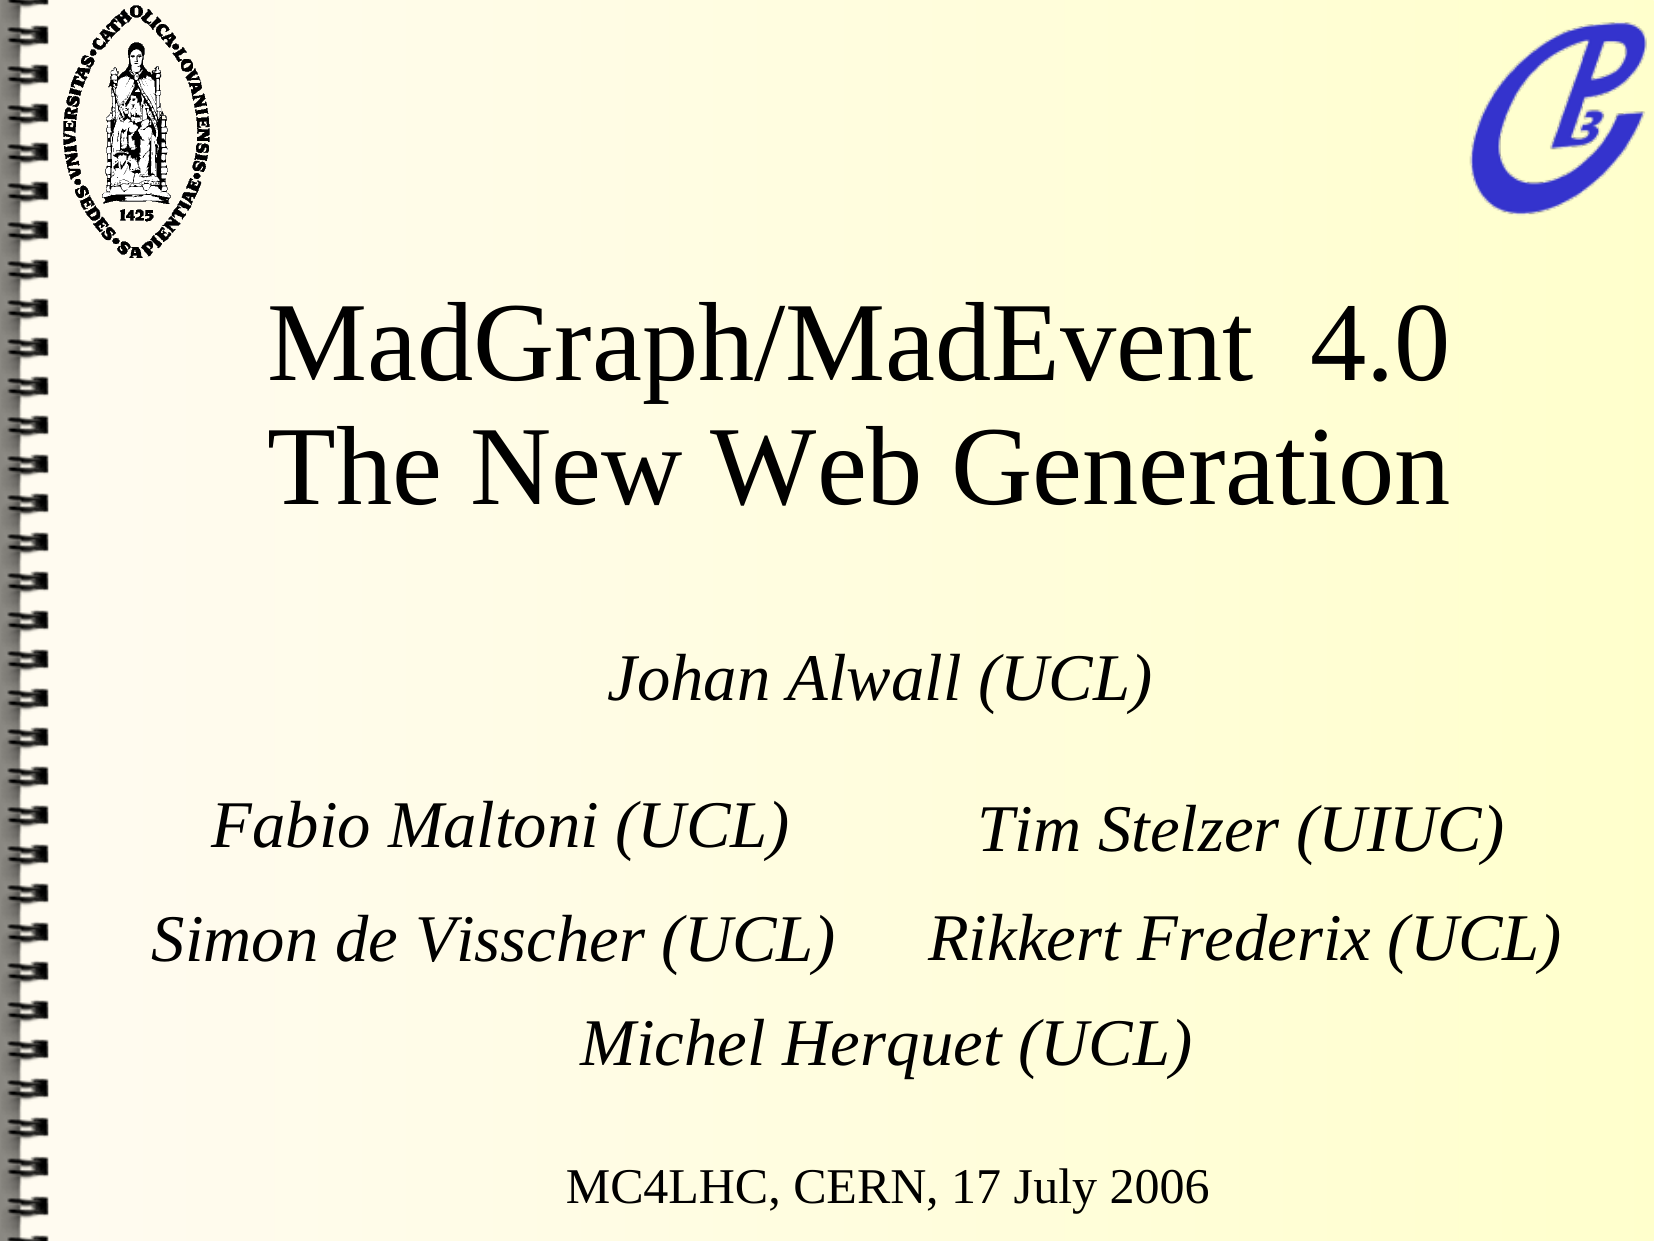

# MadGraph/MadEvent 4.0
The New Web Generation
Johan Alwall (UCL)
Fabio Maltoni (UCL)
Tim Stelzer (UIUC)
Rikkert Frederix (UCL)
Simon de Visscher (UCL)
Michel Herquet (UCL)
MC4LHC, CERN, 17 July 2006